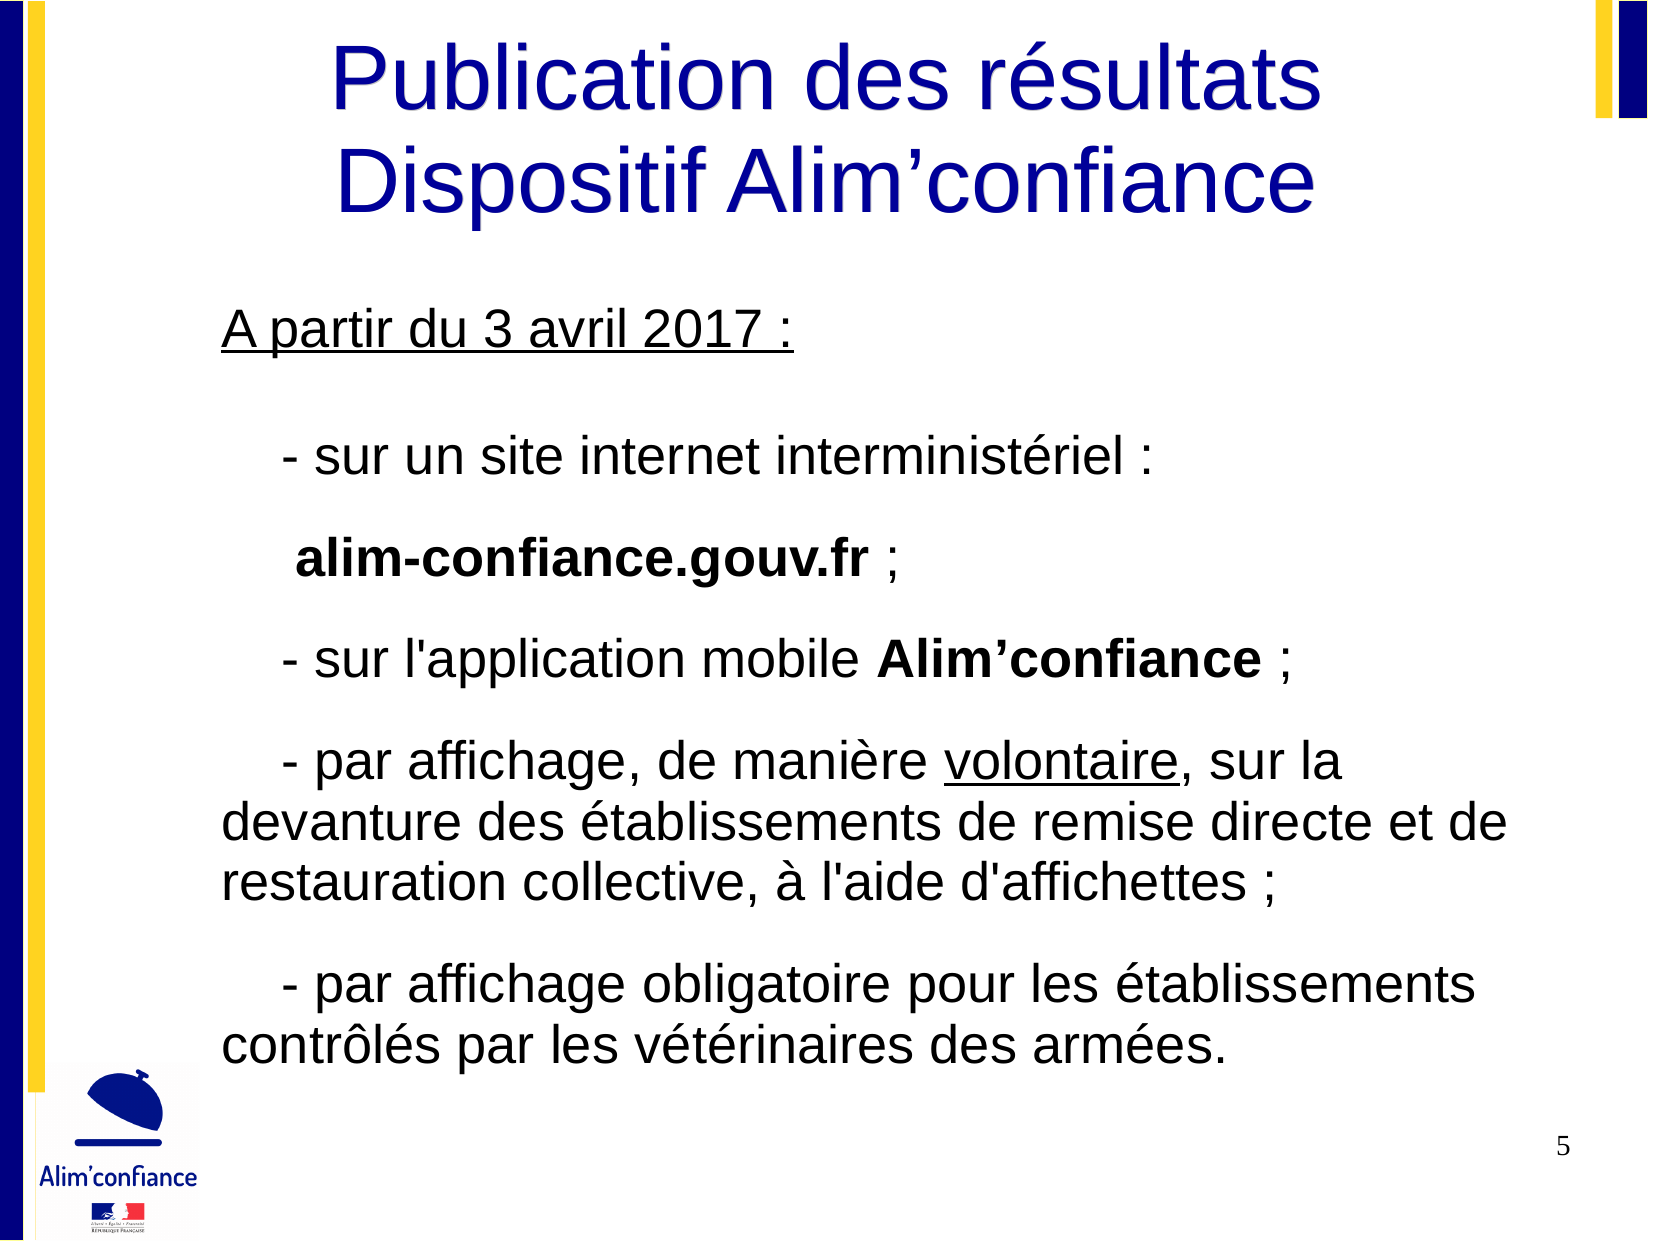

# Publication des résultats Dispositif Alim’confiance
A partir du 3 avril 2017 :
 - sur un site internet interministériel :
	alim-confiance.gouv.fr ;
 - sur l'application mobile Alim’confiance ;
 - par affichage, de manière volontaire, sur la devanture des établissements de remise directe et de restauration collective, à l'aide d'affichettes ;
 - par affichage obligatoire pour les établissements contrôlés par les vétérinaires des armées.
5